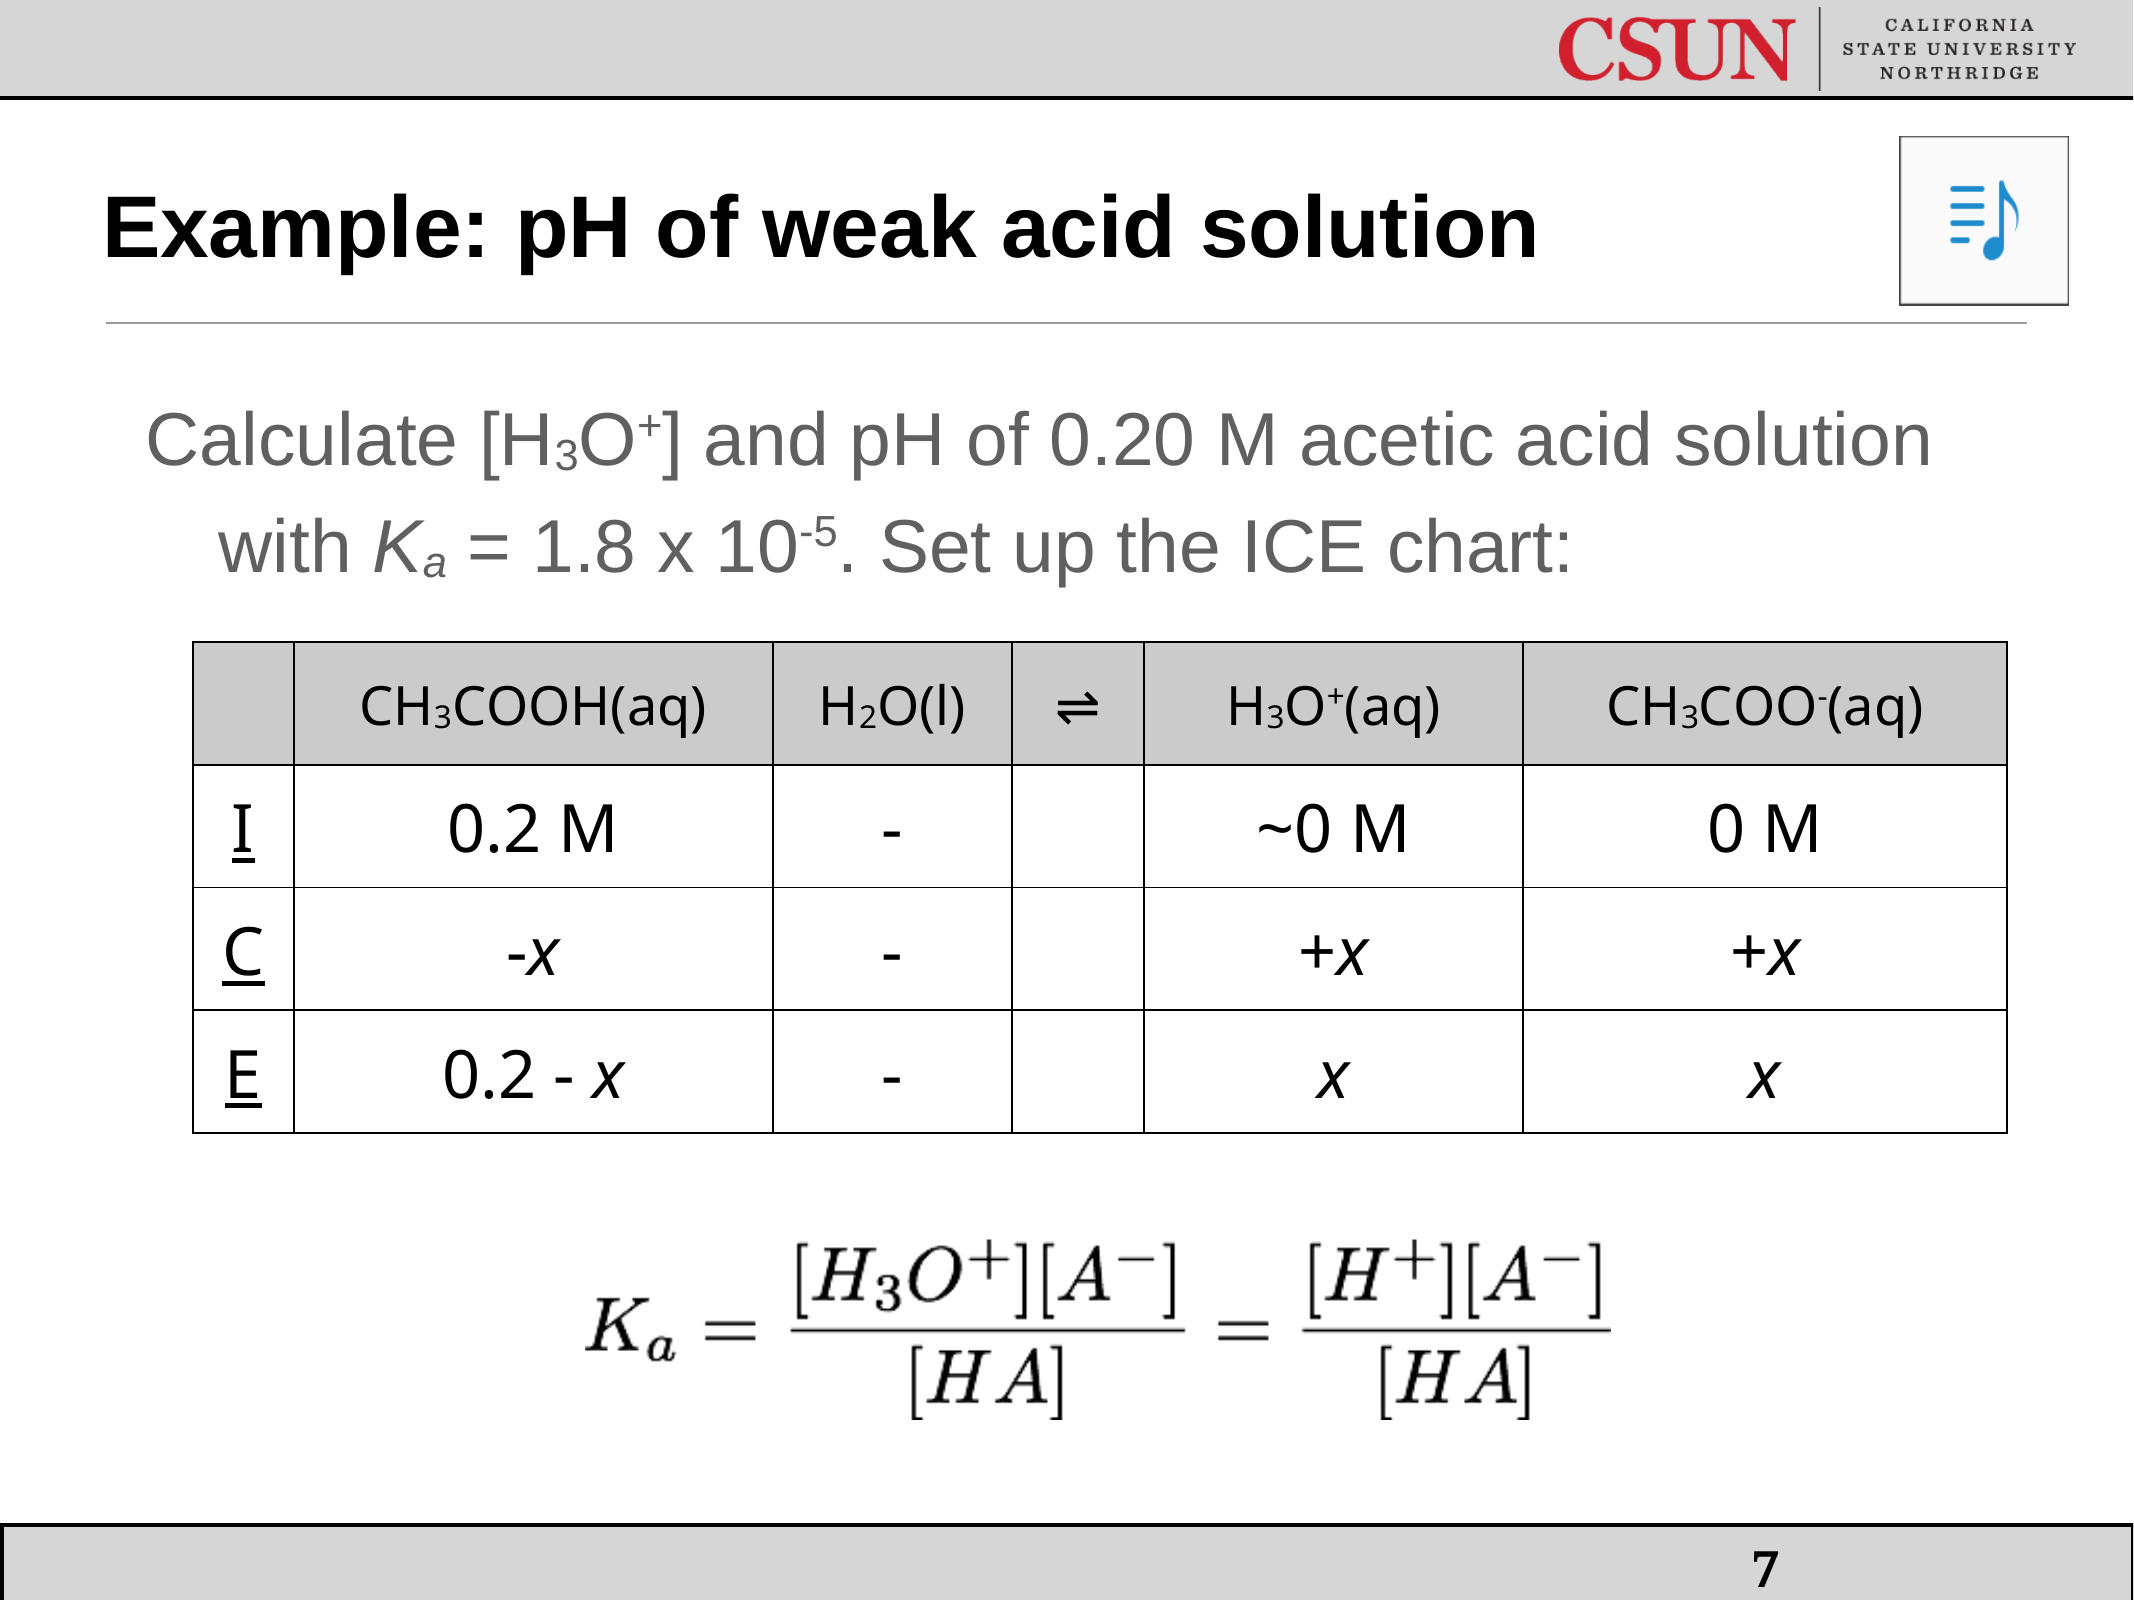

# Example: pH of weak acid solution
Calculate [H3O+] and pH of 0.20 M acetic acid solution
with Ka = 1.8 x 10-5. Set up the ICE chart:
| | CH3COOH(aq) | H2O(l) | ⇌ | H3O+(aq) | CH3COO-(aq) |
| --- | --- | --- | --- | --- | --- |
| I | 0.2 M | - | | ~0 M | 0 M |
| C | -x | - | | +x | +x |
| E | 0.2 - x | - | | x | x |
7